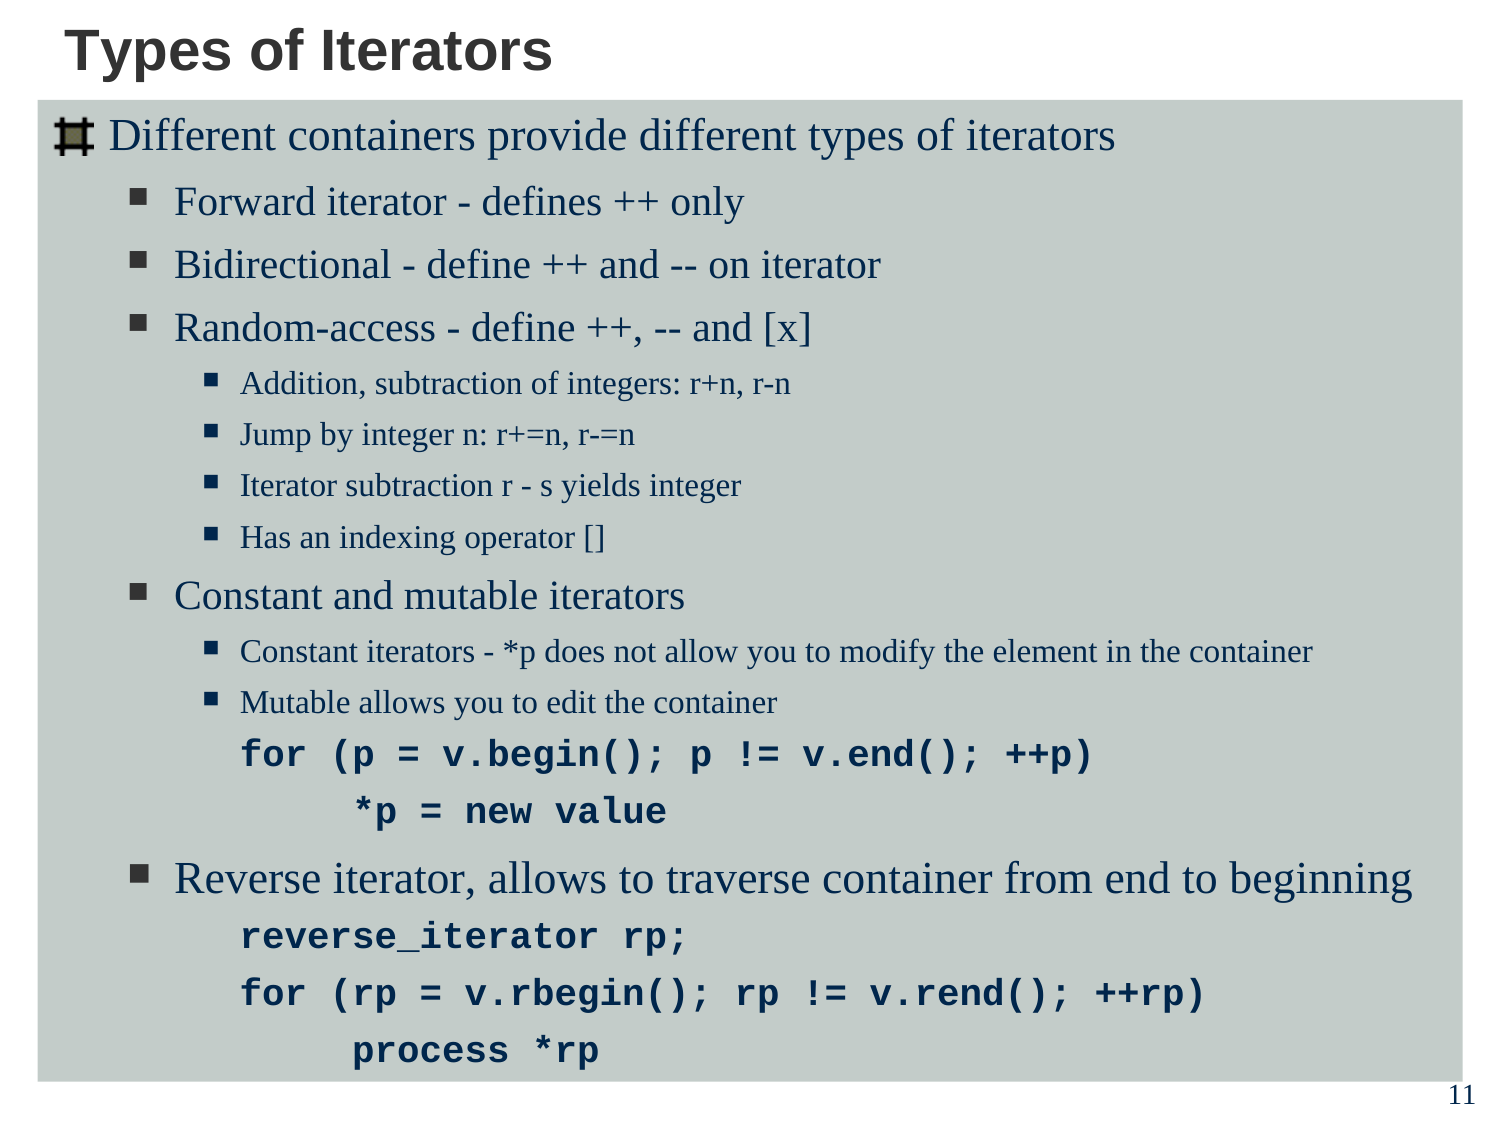

# Types of Iterators
Different containers provide different types of iterators
Forward iterator - defines ++ only
Bidirectional - define ++ and -- on iterator
Random-access - define ++, -- and [x]
Addition, subtraction of integers: r+n, r-n
Jump by integer n: r+=n, r-=n
Iterator subtraction r - s yields integer
Has an indexing operator []
Constant and mutable iterators
Constant iterators - *p does not allow you to modify the element in the container
Mutable allows you to edit the container
for (p = v.begin(); p != v.end(); ++p)
	*p = new value
Reverse iterator, allows to traverse container from end to beginning
reverse_iterator rp;
for (rp = v.rbegin(); rp != v.rend(); ++rp)
	process *rp